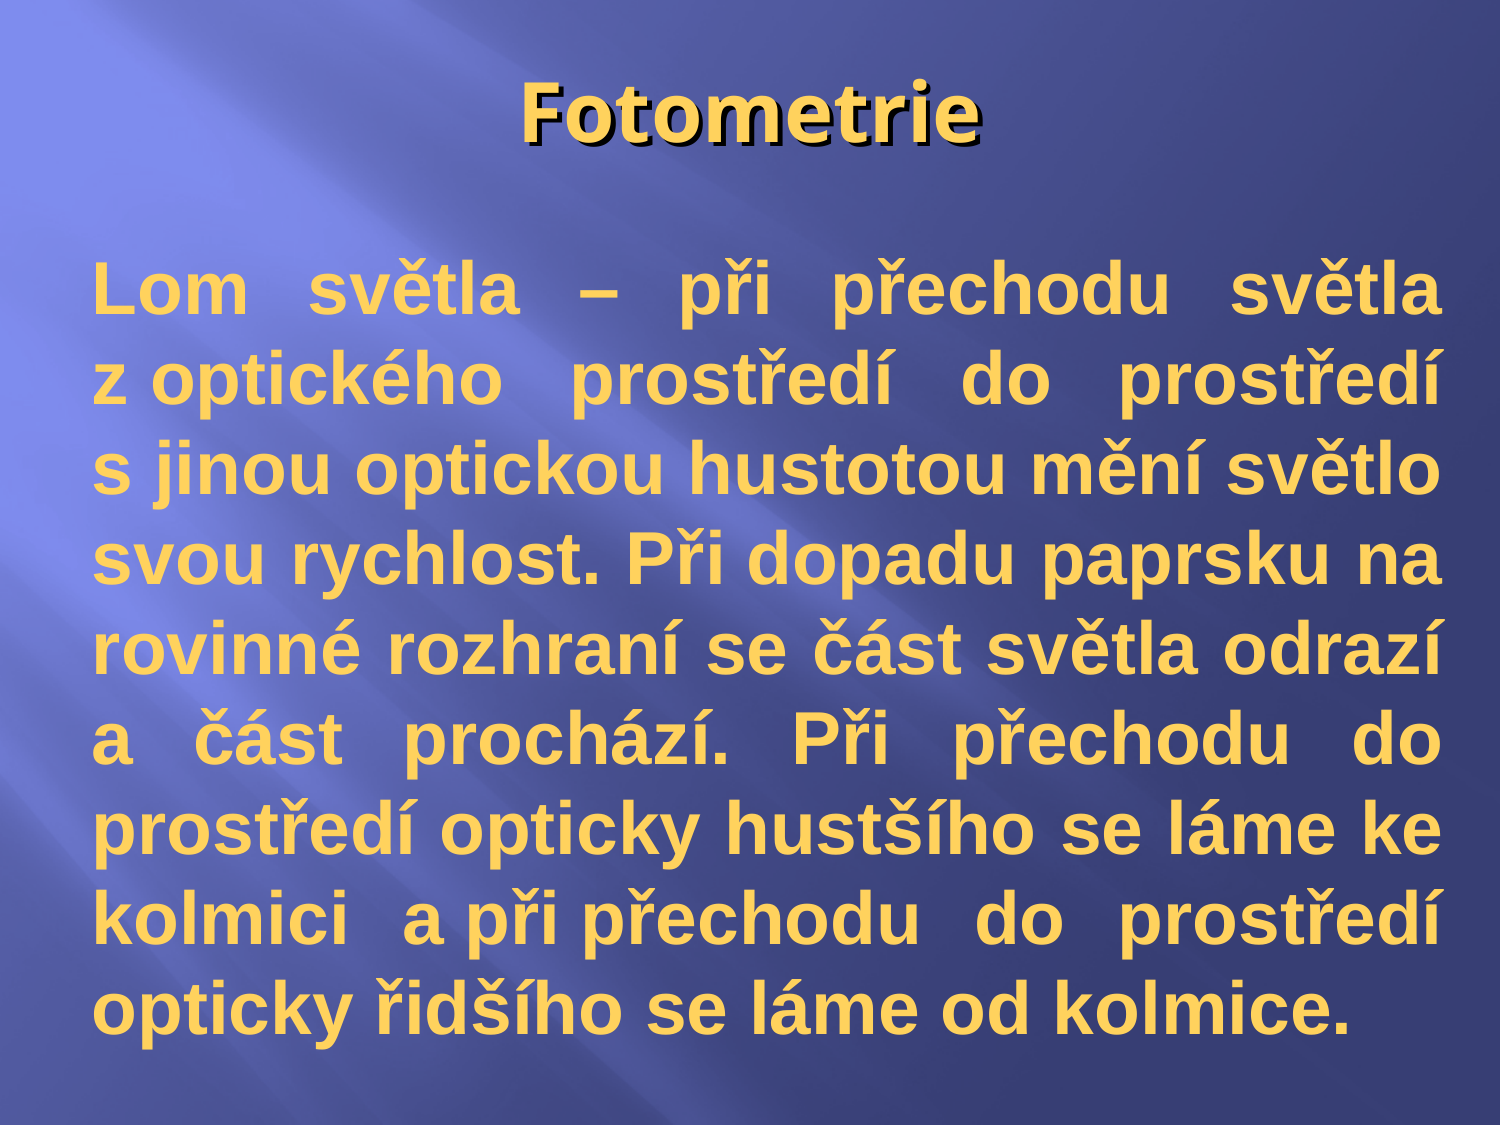

# Fotometrie
Lom světla – při přechodu světla z optického prostředí do prostředí s jinou optickou hustotou mění světlo svou rychlost. Při dopadu paprsku na rovinné rozhraní se část světla odrazí a část prochází. Při přechodu do prostředí opticky hustšího se láme ke kolmici a při přechodu do prostředí opticky řidšího se láme od kolmice.